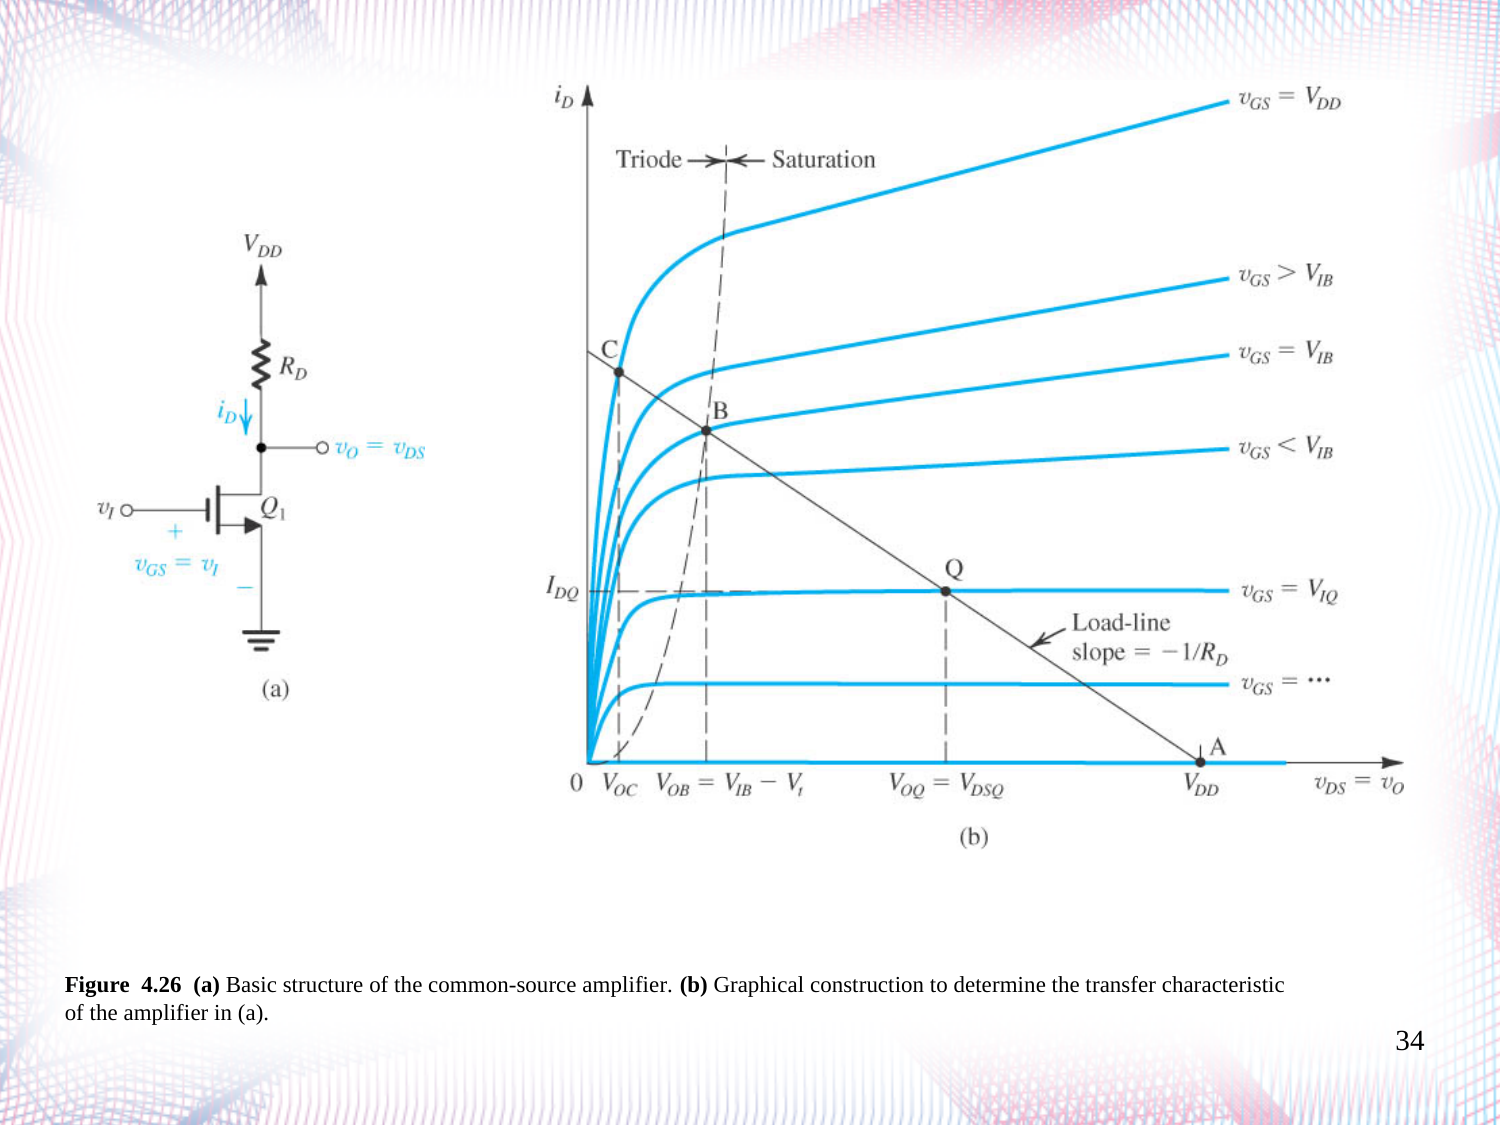

Figure 4.26 (a) Basic structure of the common-source amplifier. (b) Graphical construction to determine the transfer characteristic of the amplifier in (a).
34